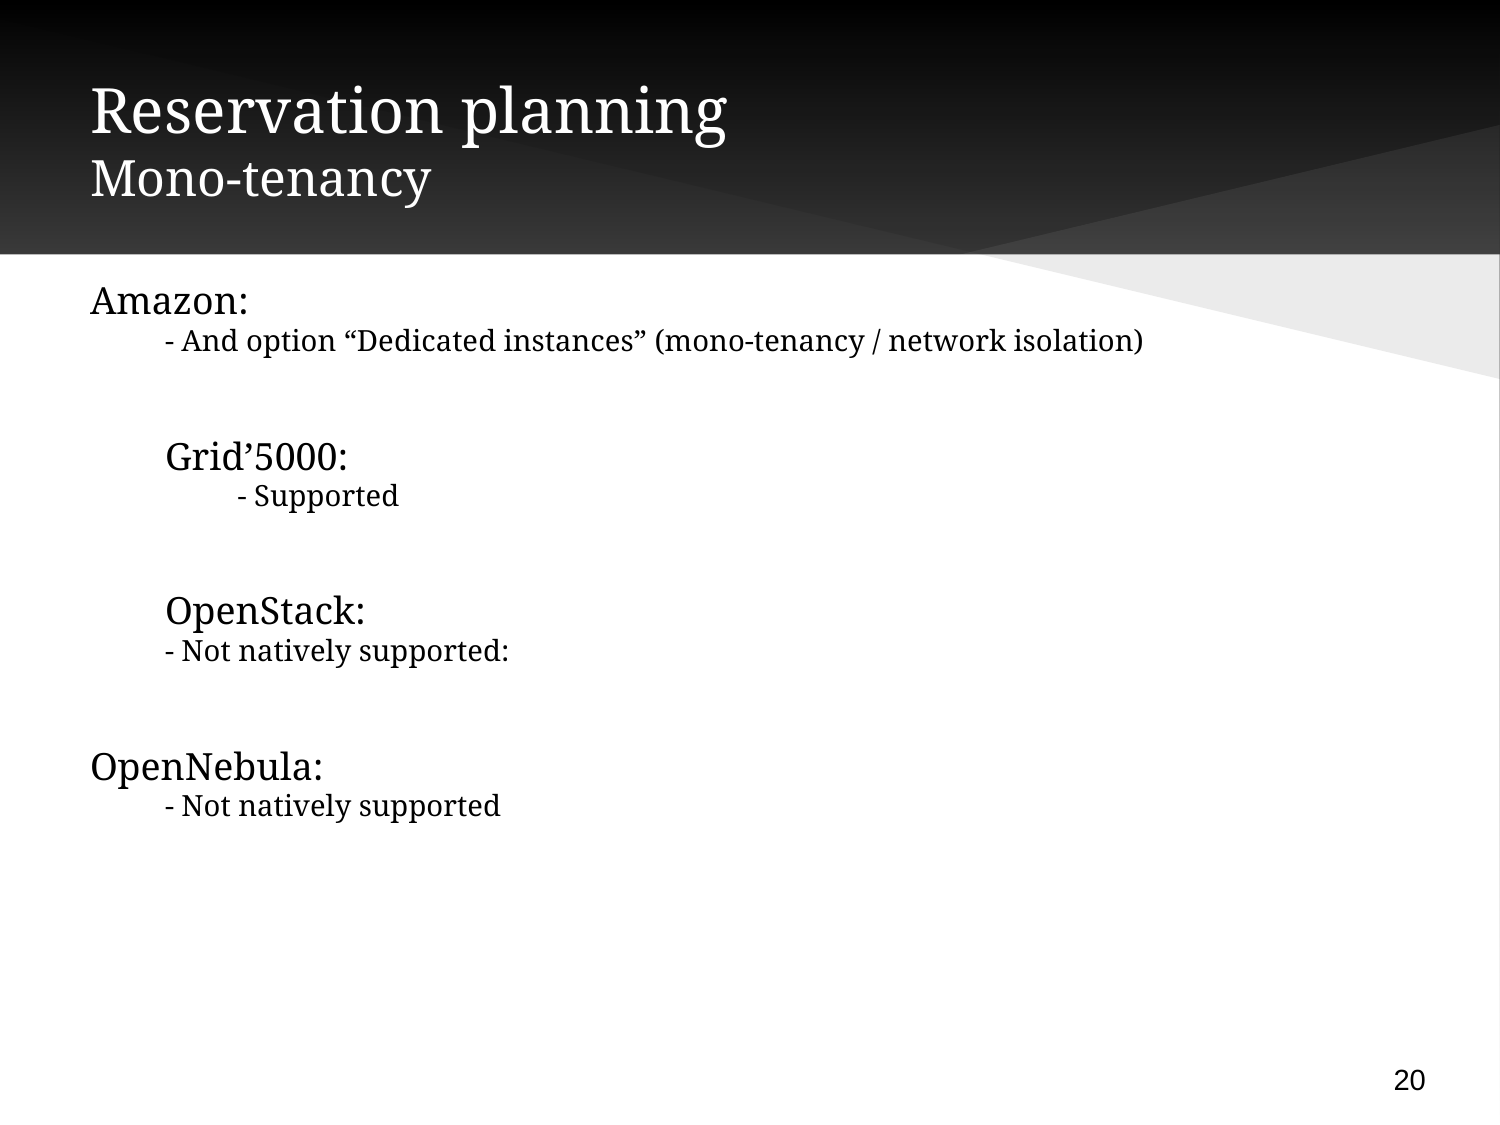

# Reservation planning Mono-tenancy
Amazon:
- And option “Dedicated instances” (mono-tenancy / network isolation)
Grid’5000:
	- Supported
OpenStack:
- Not natively supported:
OpenNebula:
- Not natively supported
20